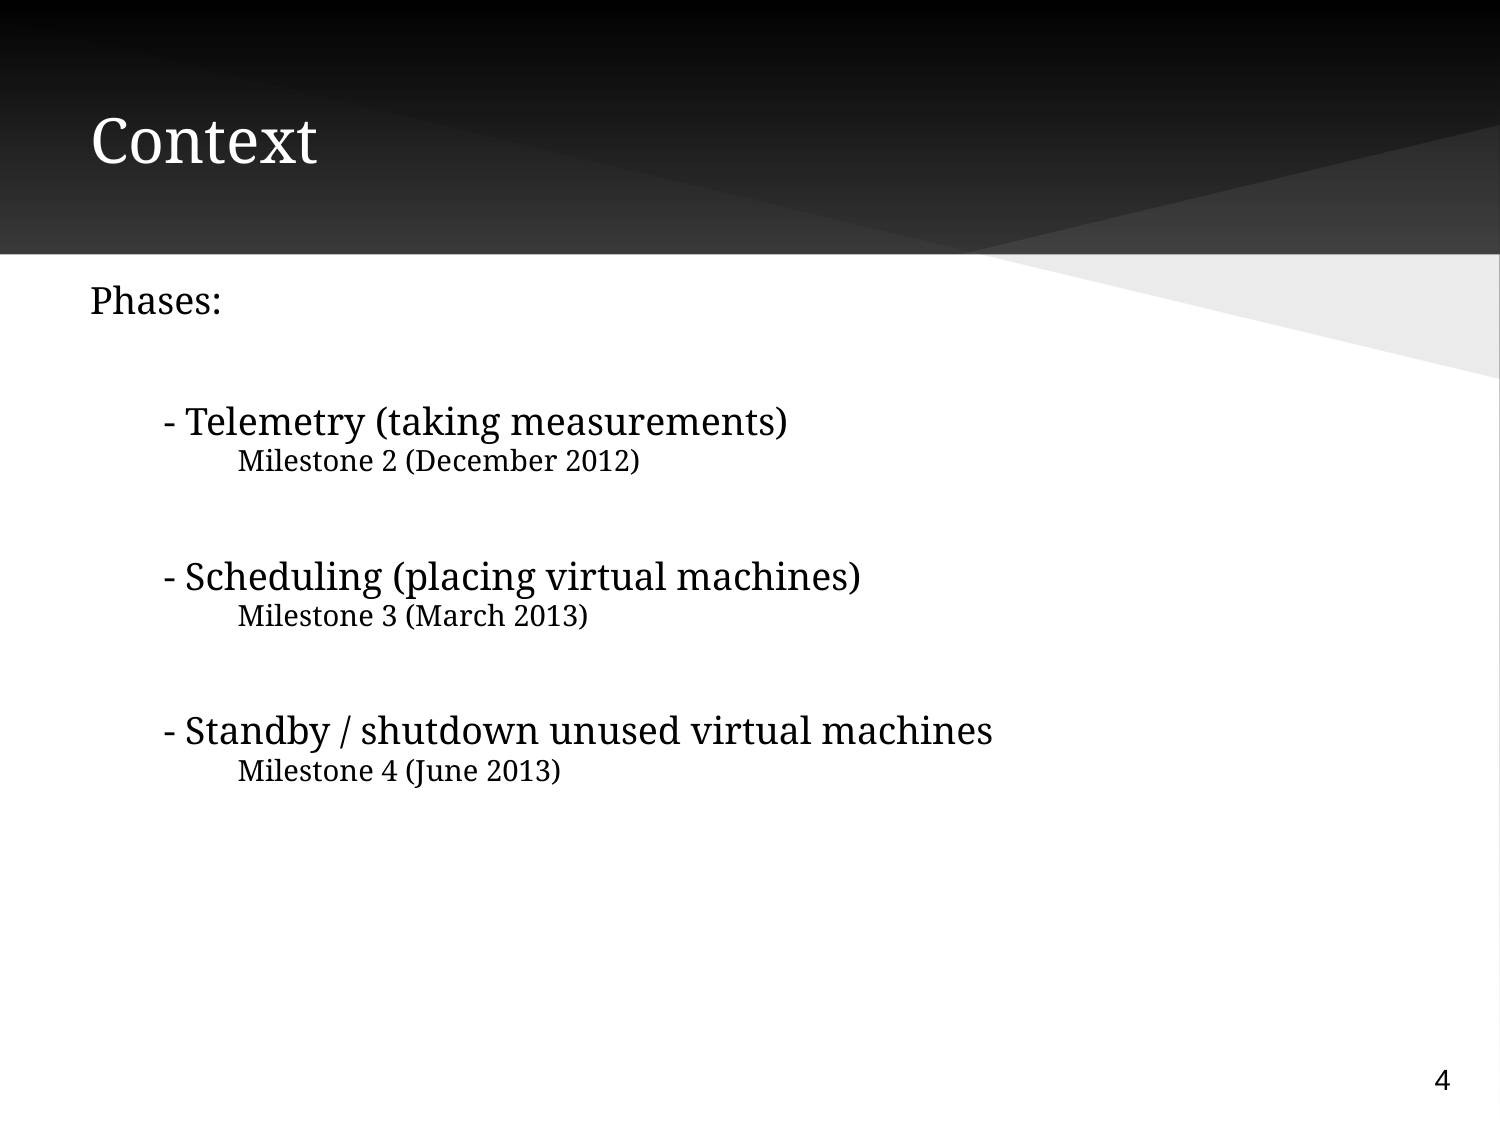

# Context
Phases:
	- Telemetry (taking measurements)
		Milestone 2 (December 2012)
	- Scheduling (placing virtual machines)
		Milestone 3 (March 2013)
	- Standby / shutdown unused virtual machines
		Milestone 4 (June 2013)
4